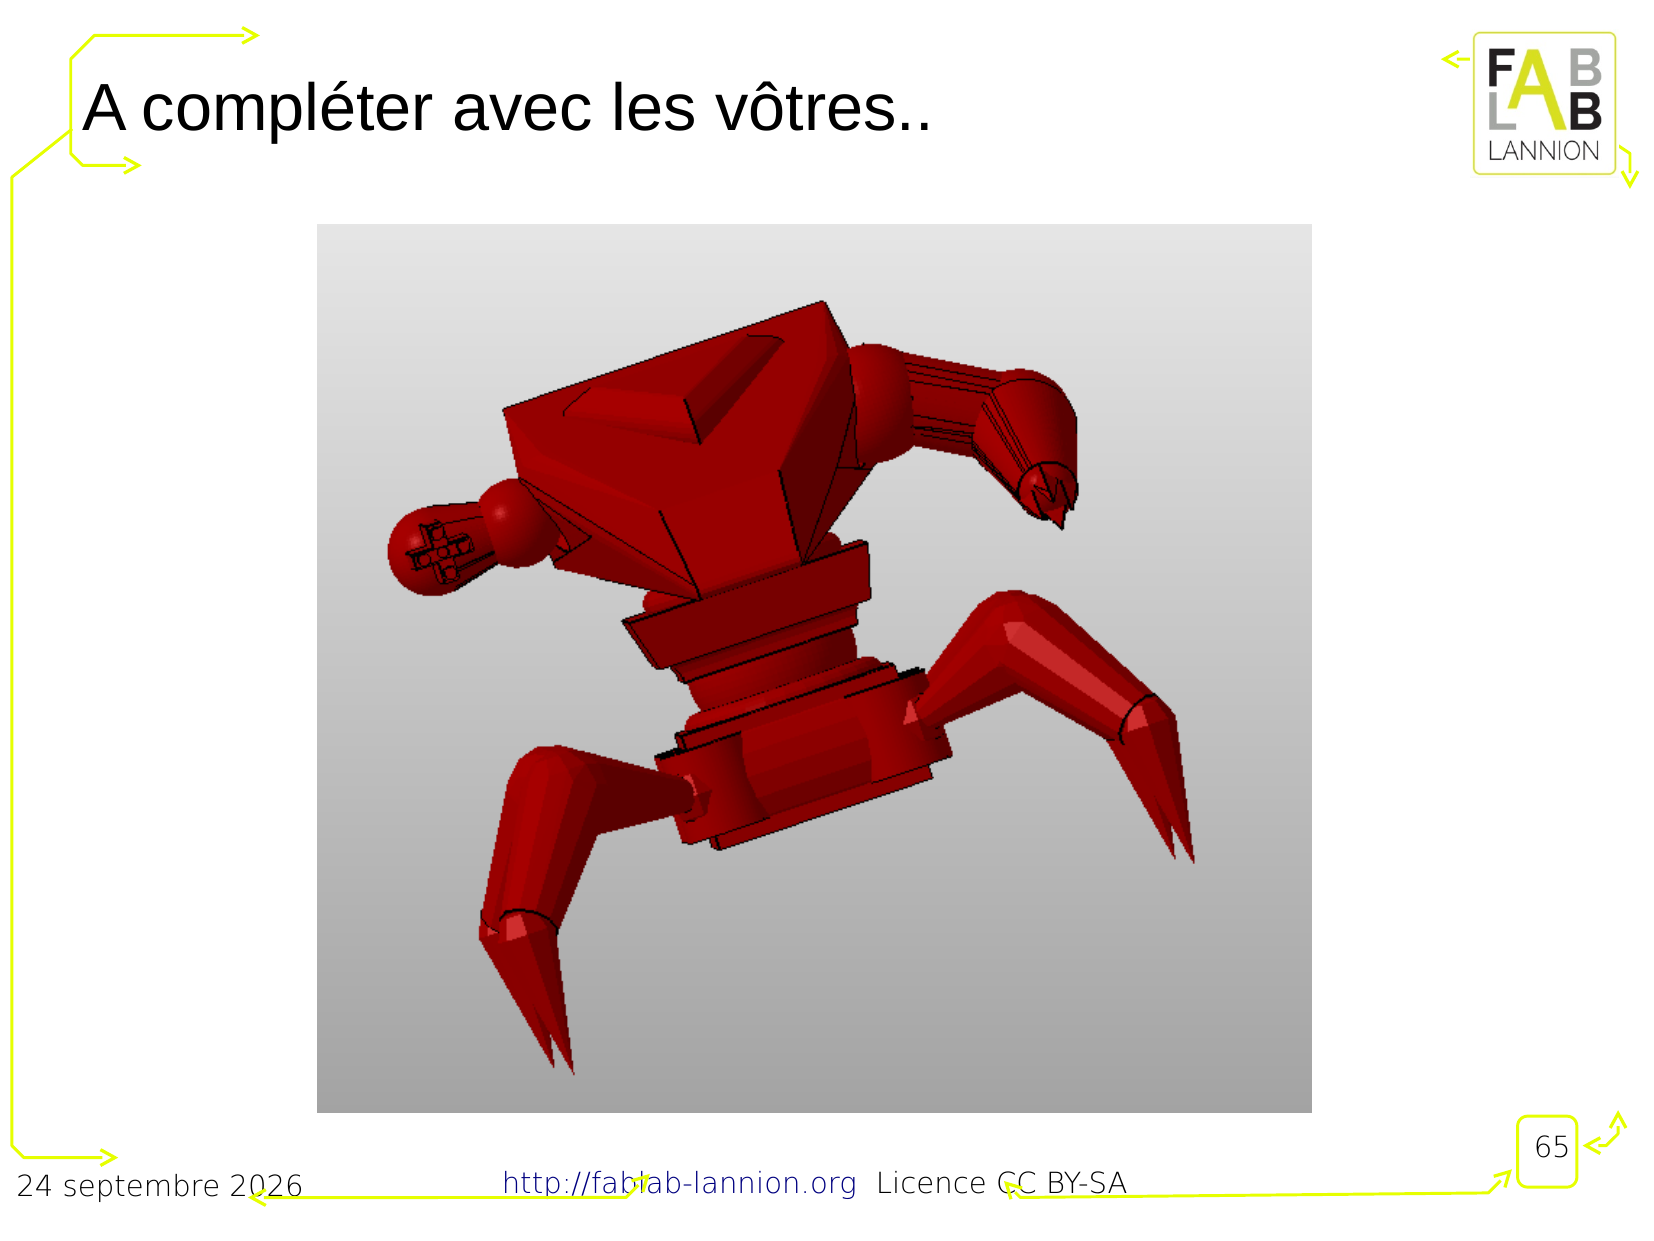

# A compléter avec les vôtres..
65